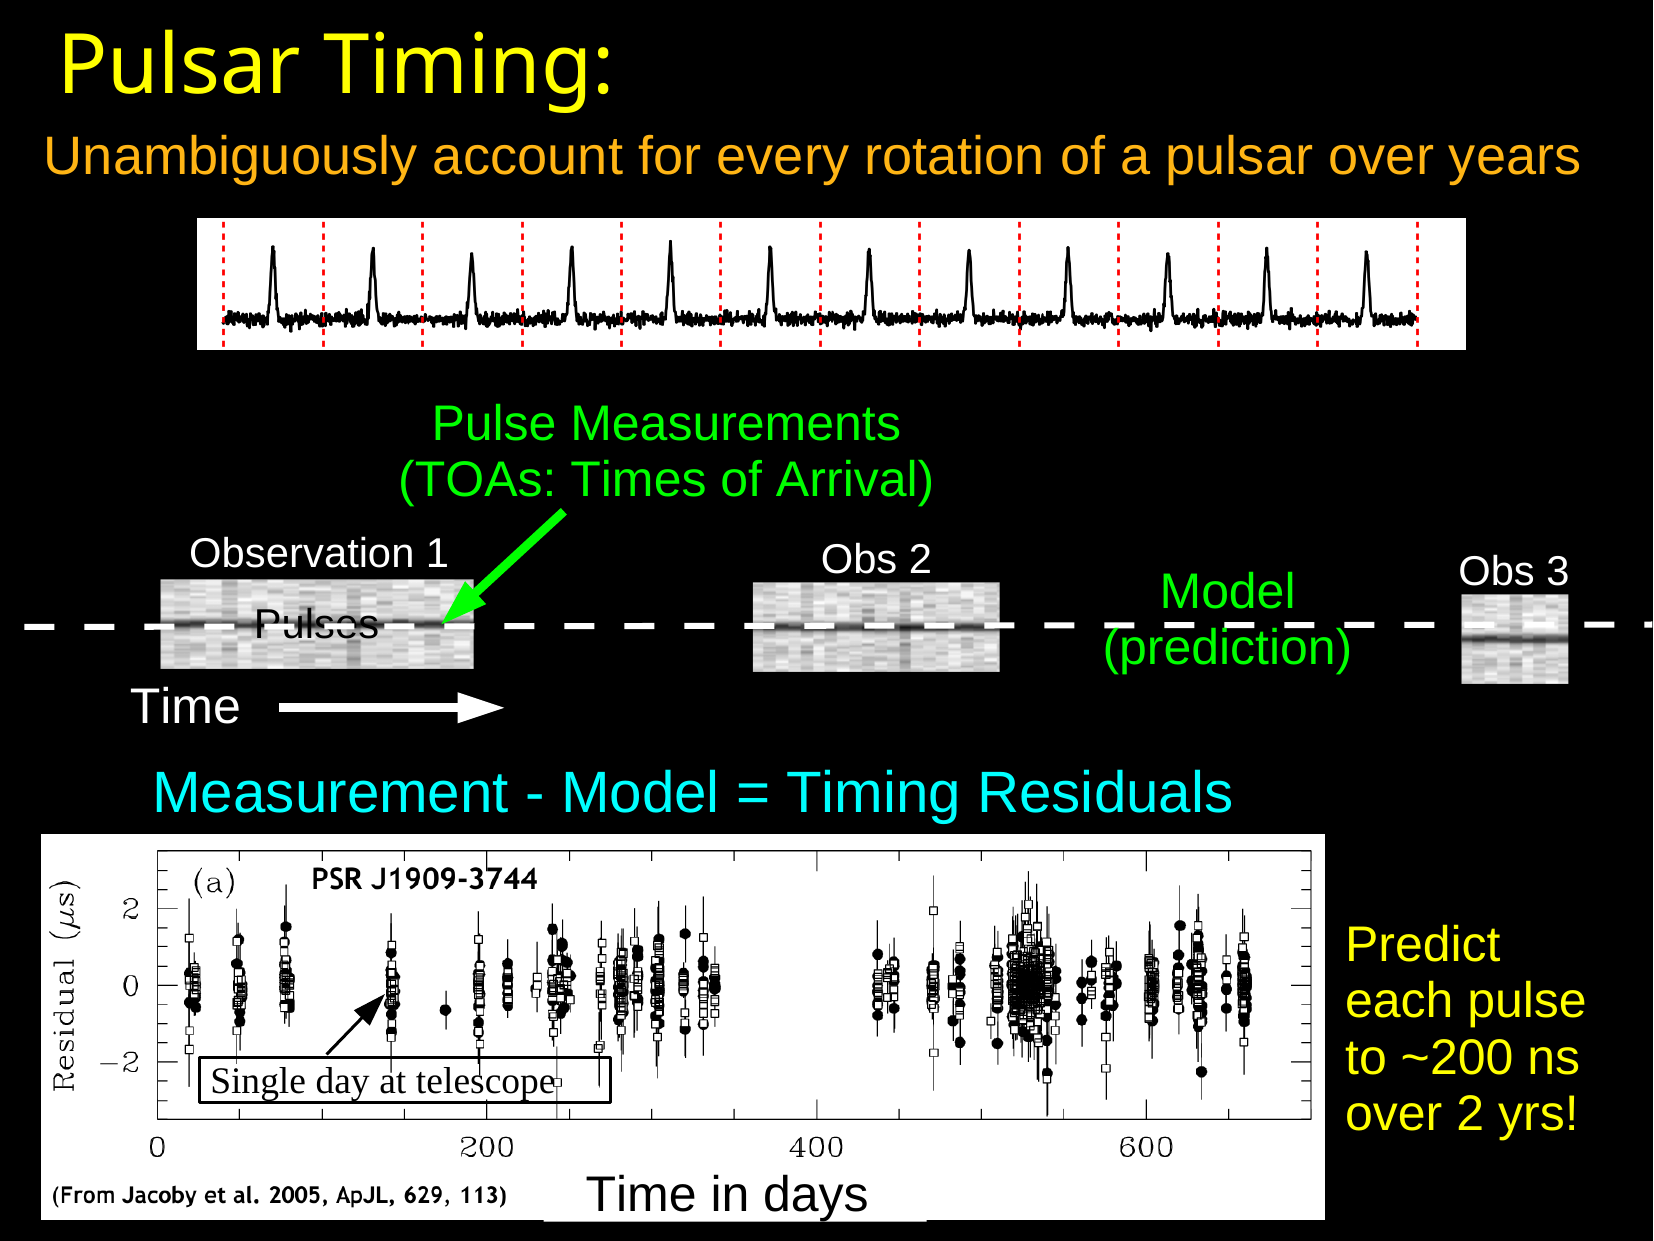

# Pulsar Timing:
Unambiguously account for every rotation of a pulsar over years
Pulse Measurements
(TOAs: Times of Arrival)
Observation 1
Pulses
Time
Obs 2
Obs 3
Model
(prediction)
Measurement - Model = Timing Residuals
 Time in days
Predict each pulse to ~200 ns over 2 yrs!
 Single day at telescope